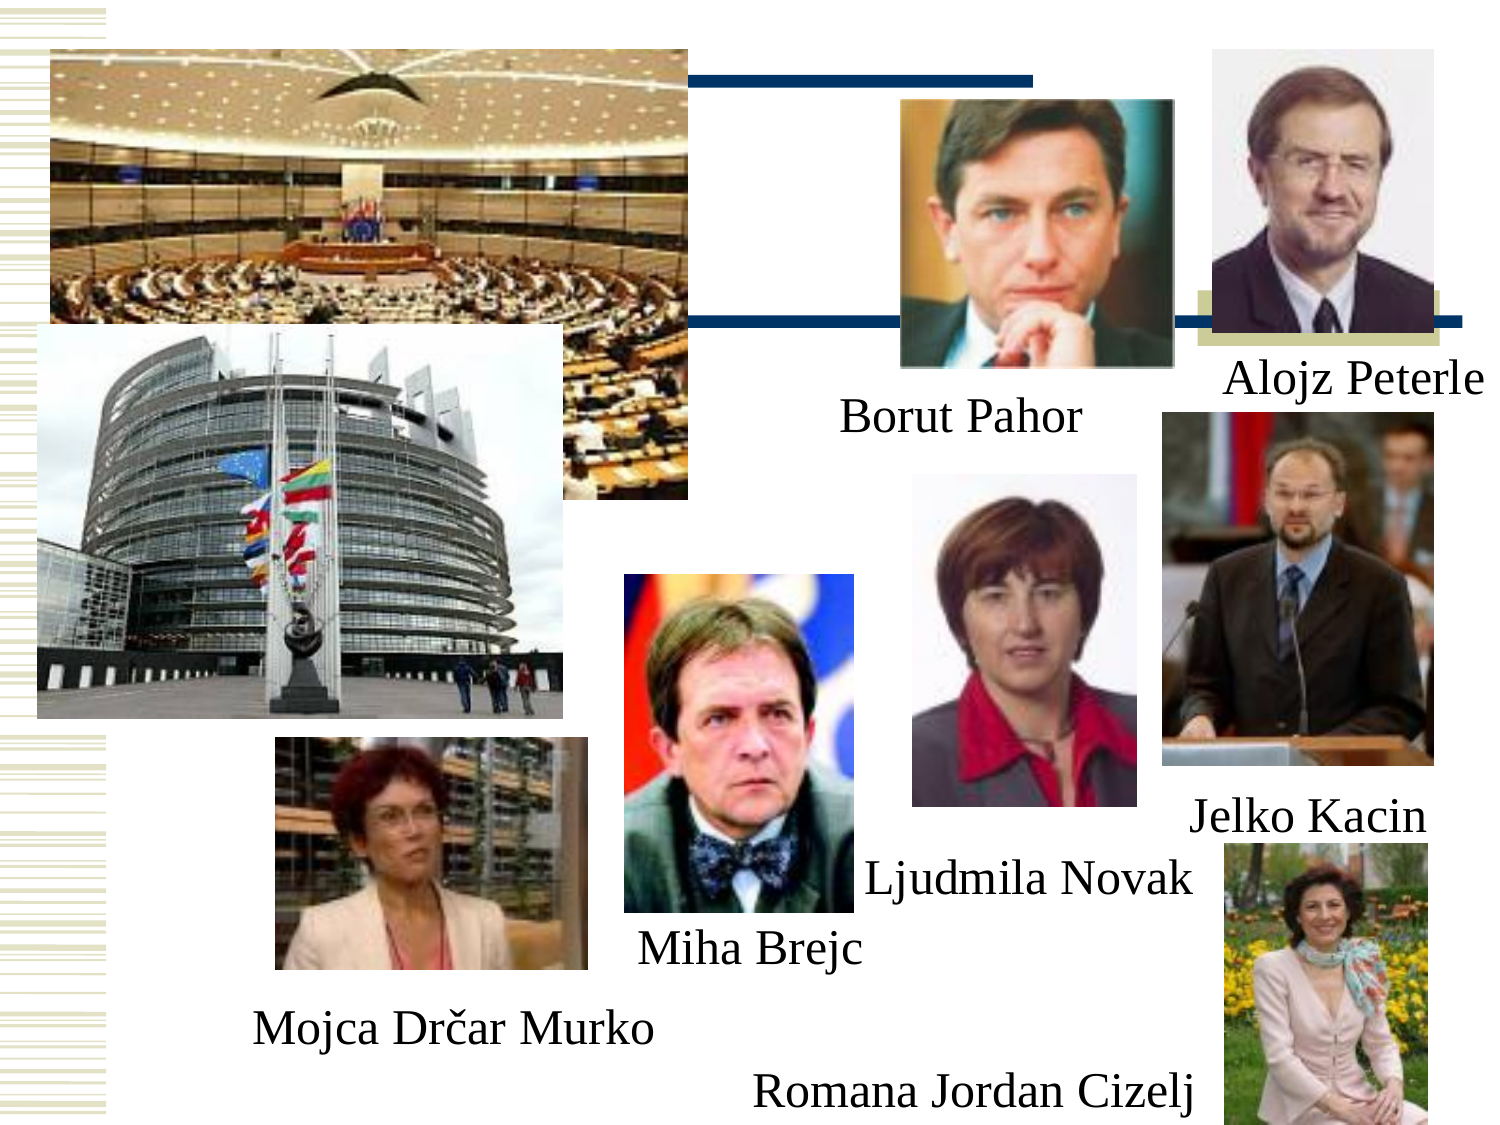

Alojz Peterle
Borut Pahor
Jelko Kacin
Ljudmila Novak
Miha Brejc
Mojca Drčar Murko
Romana Jordan Cizelj